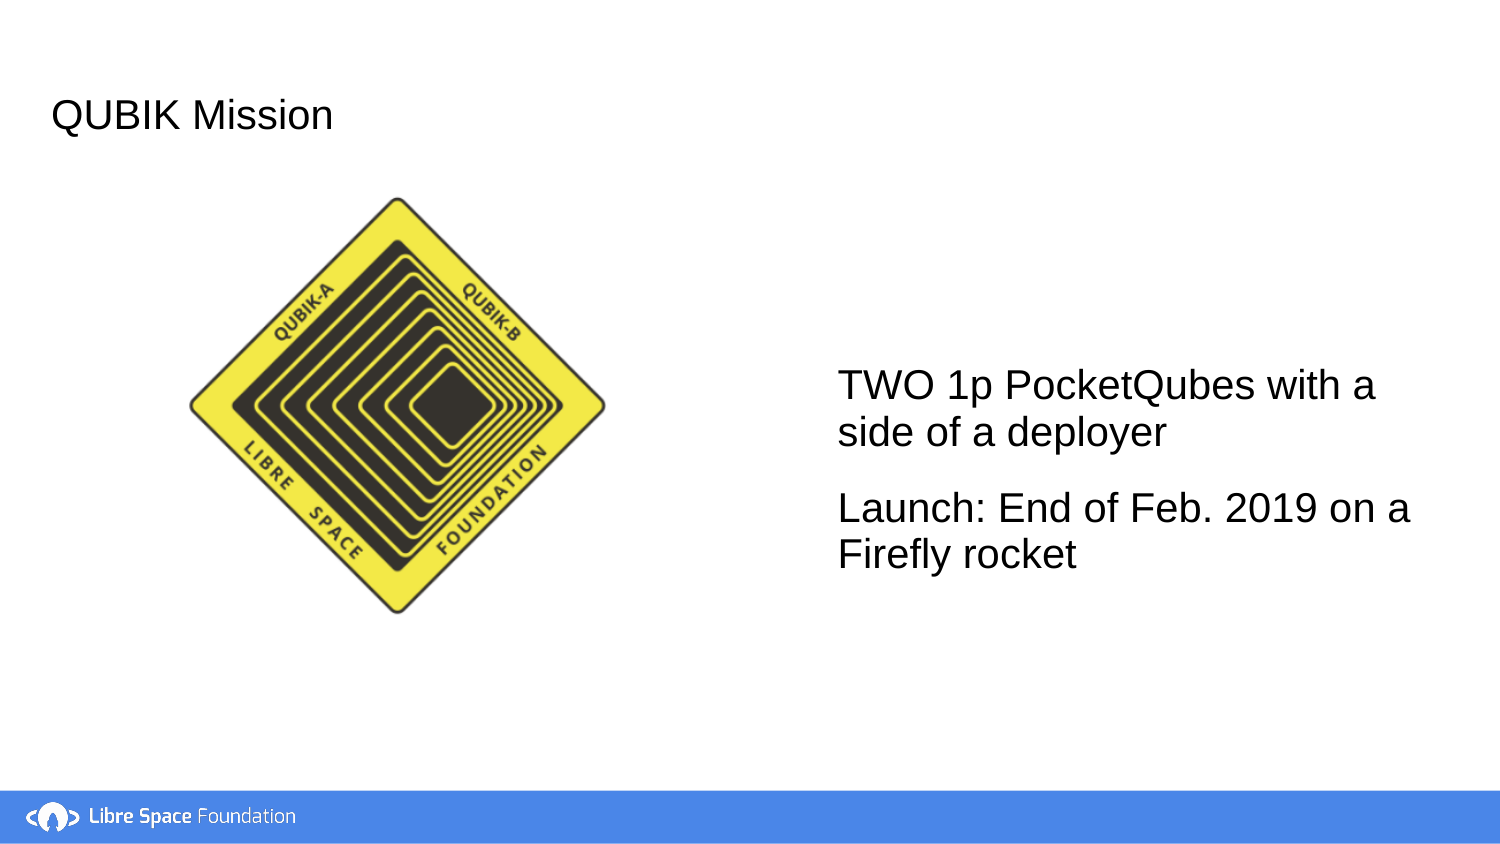

# QUBIK Mission
TWO 1p PocketQubes with a side of a deployer
Launch: End of Feb. 2019 on a Firefly rocket